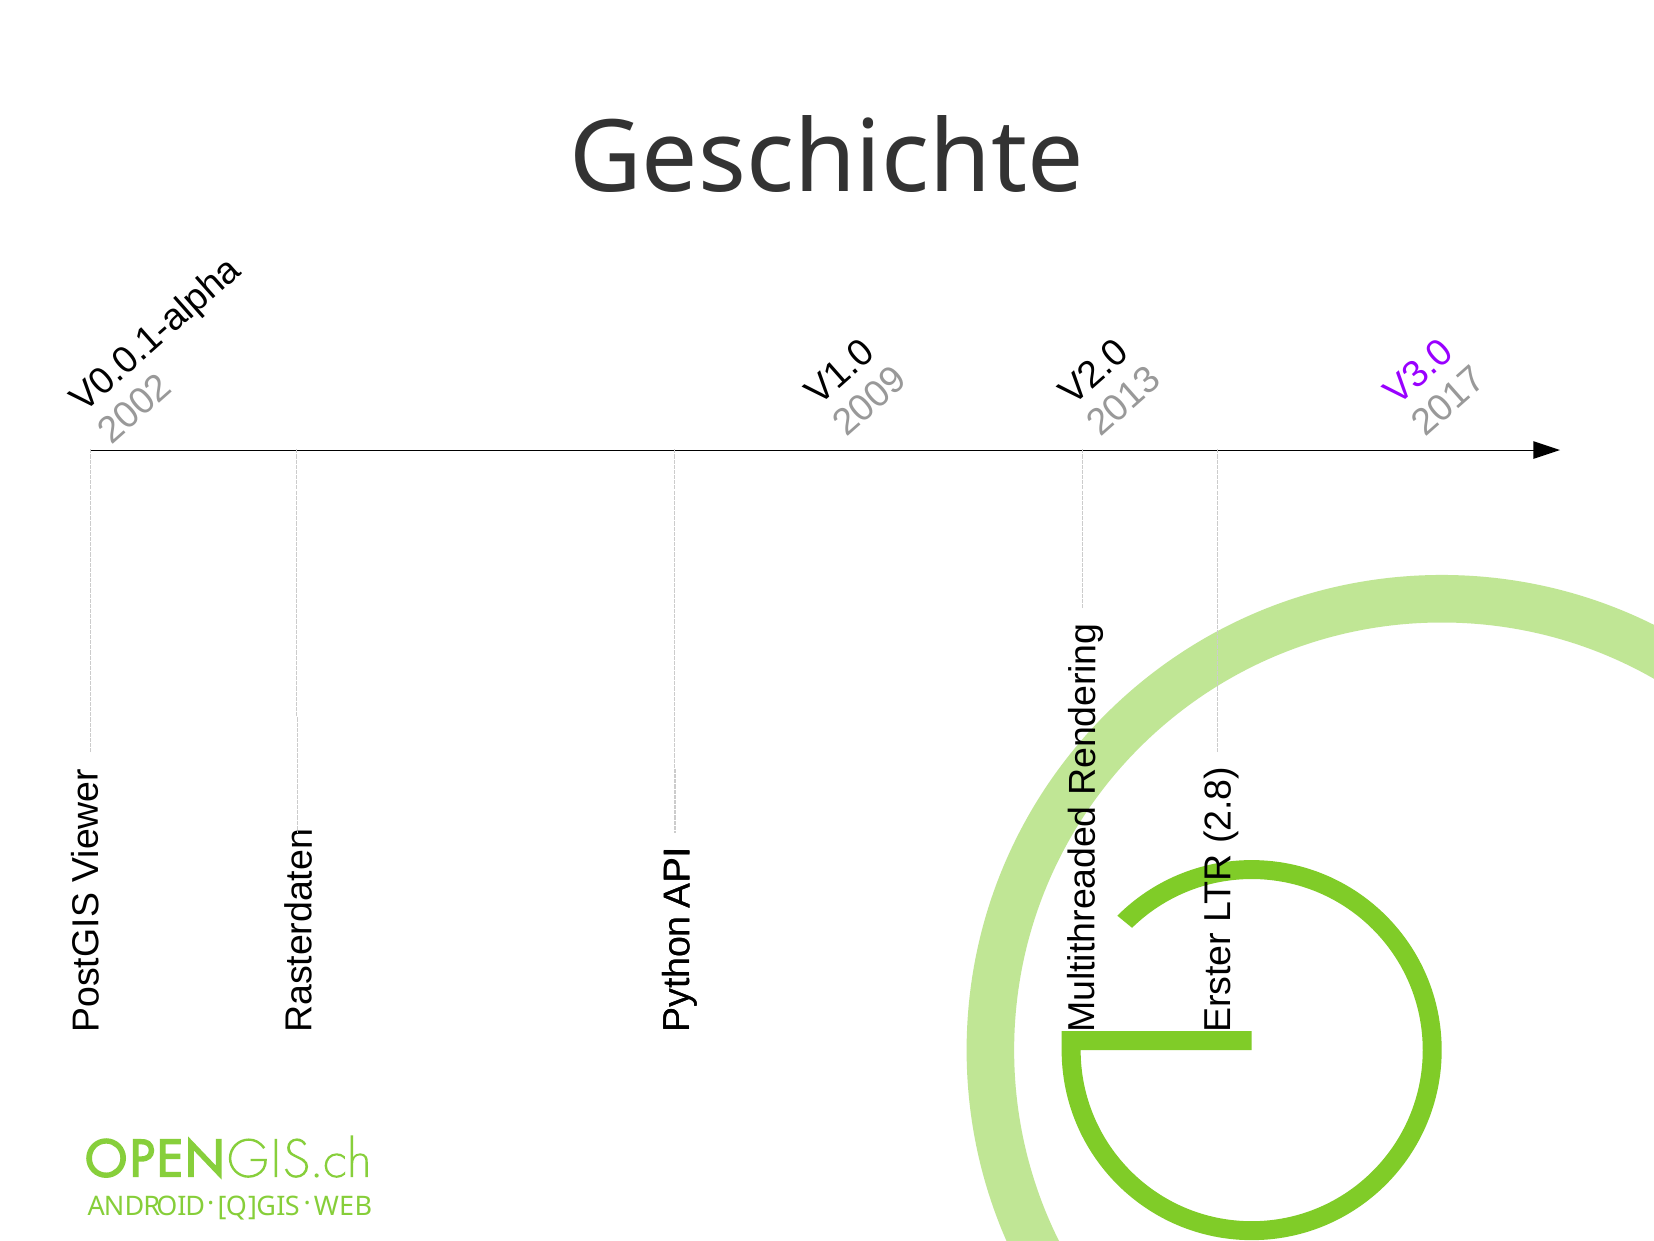

# Geschichte
V0.0.1-alpha
2002
V1.0
2009
V2.0
2013
V3.0
2017
Multithreaded Rendering
Erster LTR (2.8)
PostGIS Viewer
Rasterdaten
Python API
Python API